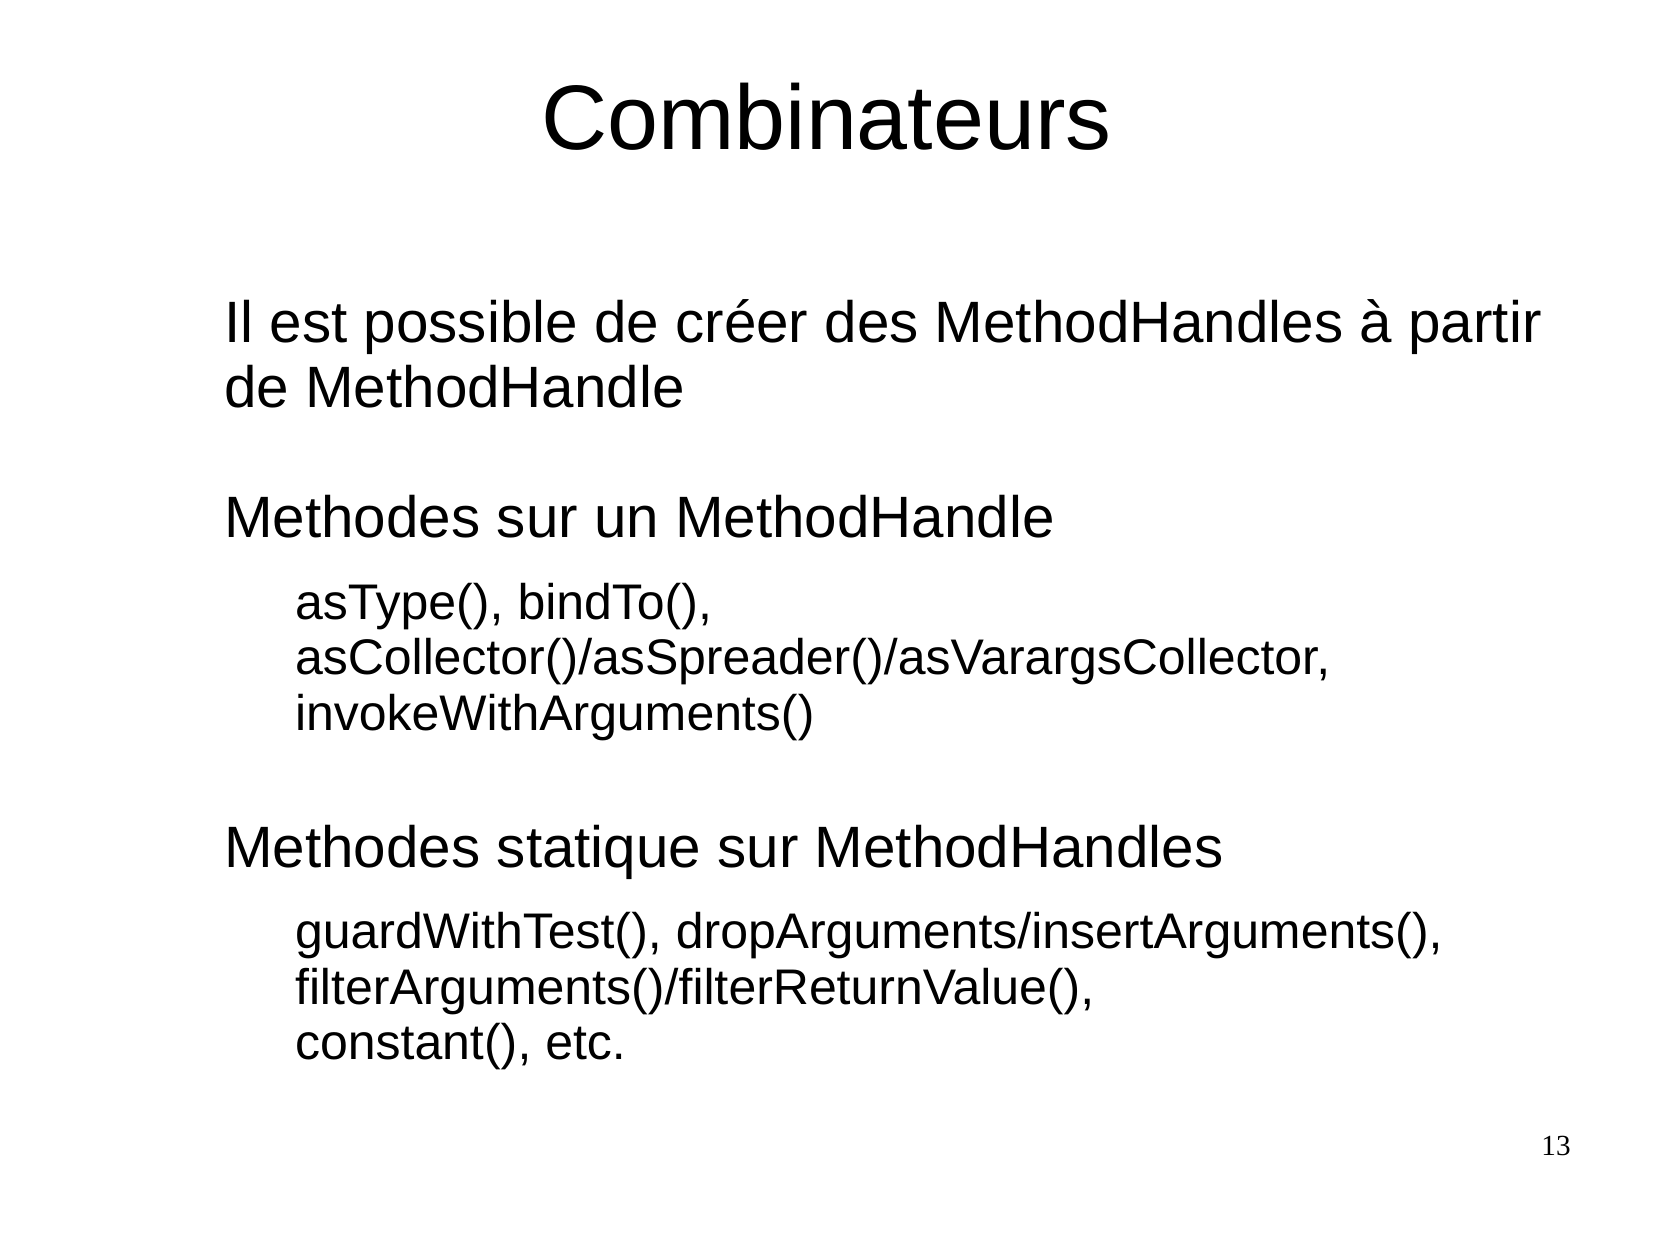

# Combinateurs
Il est possible de créer des MethodHandles à partir de MethodHandle
Methodes sur un MethodHandle
asType(), bindTo(), asCollector()/asSpreader()/asVarargsCollector, invokeWithArguments()
Methodes statique sur MethodHandles
guardWithTest(), dropArguments/insertArguments(), filterArguments()/filterReturnValue(),
constant(), etc.
13